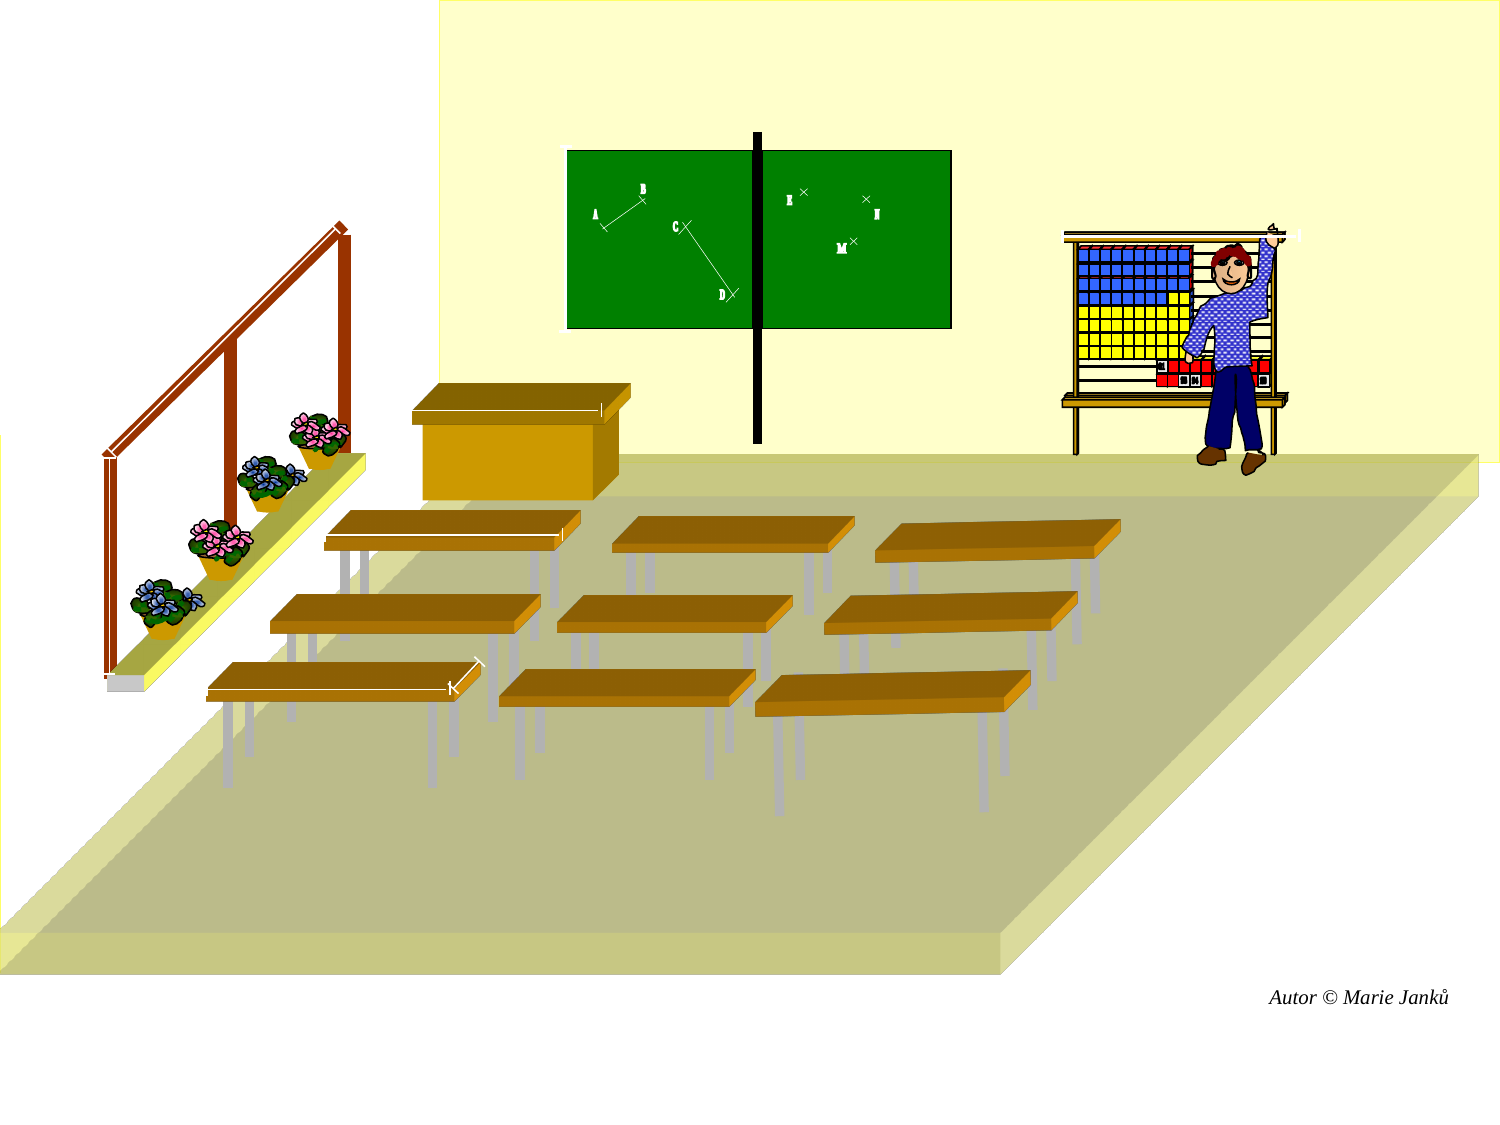

B
A
E
N
C
D
93
94
100
81
M
# Úsečky kolem nás
Autor © Marie Janků